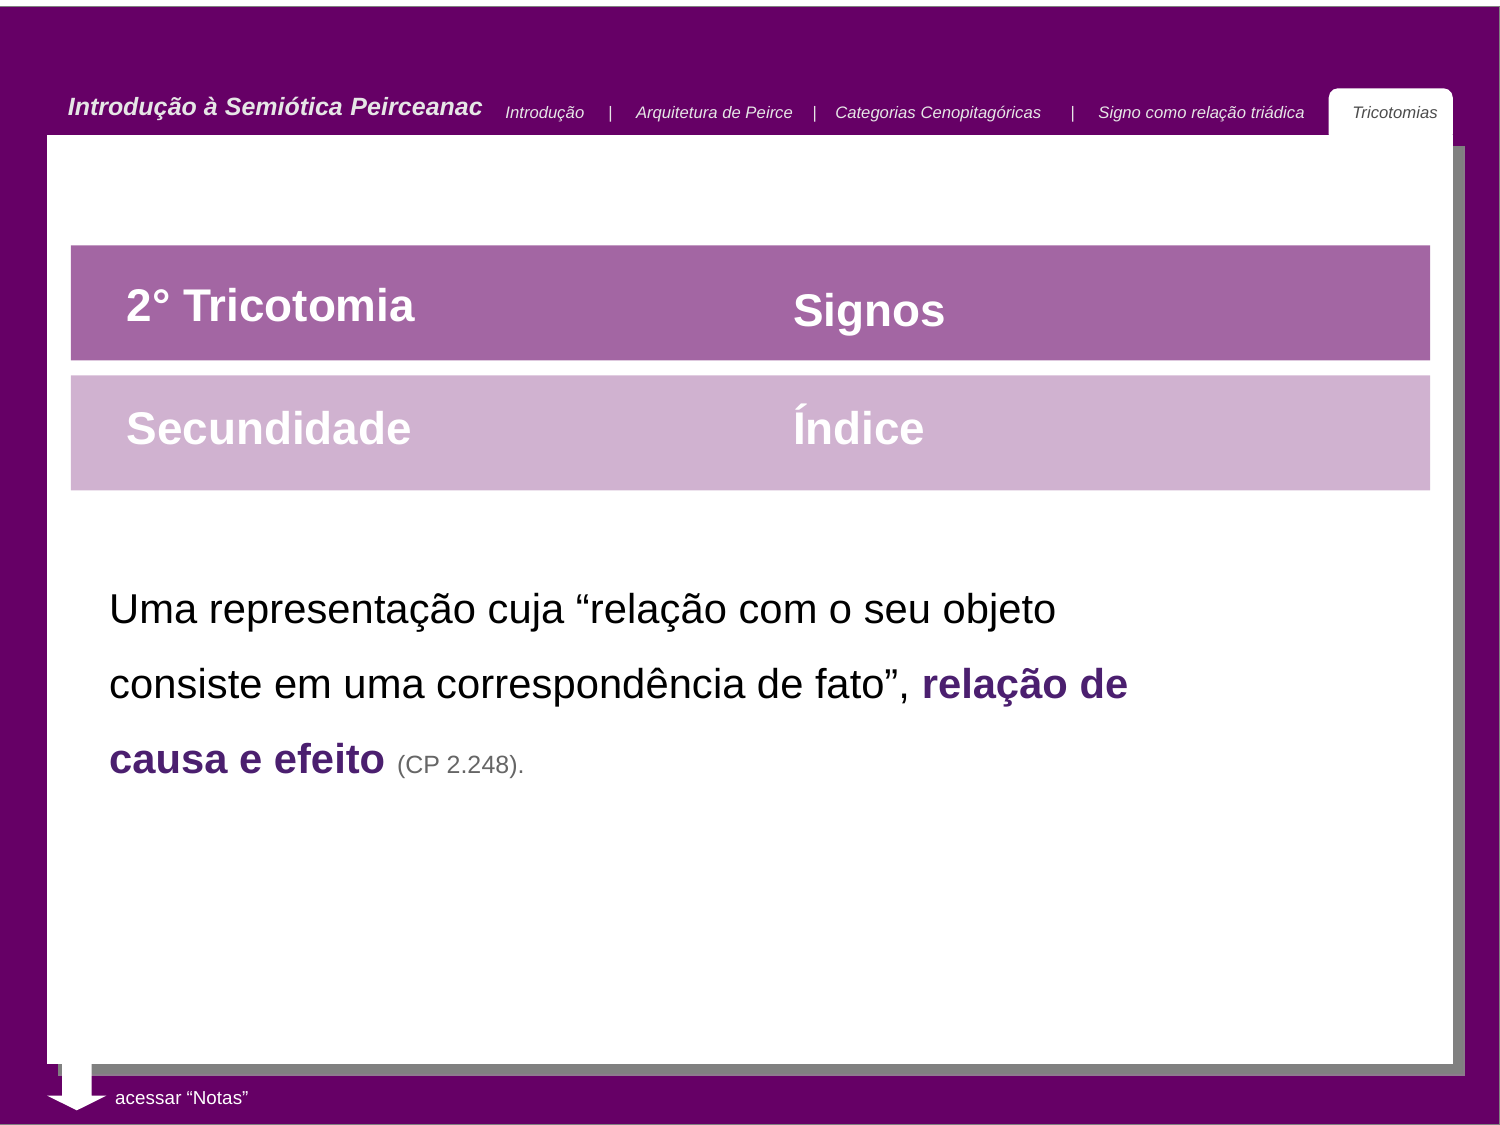

2° Tricotomia
Signos
Índice
Secundidade
Uma representação cuja “relação com o seu objeto
consiste em uma correspondência de fato”, relação de causa e efeito (CP 2.248).
acessar “Notas”